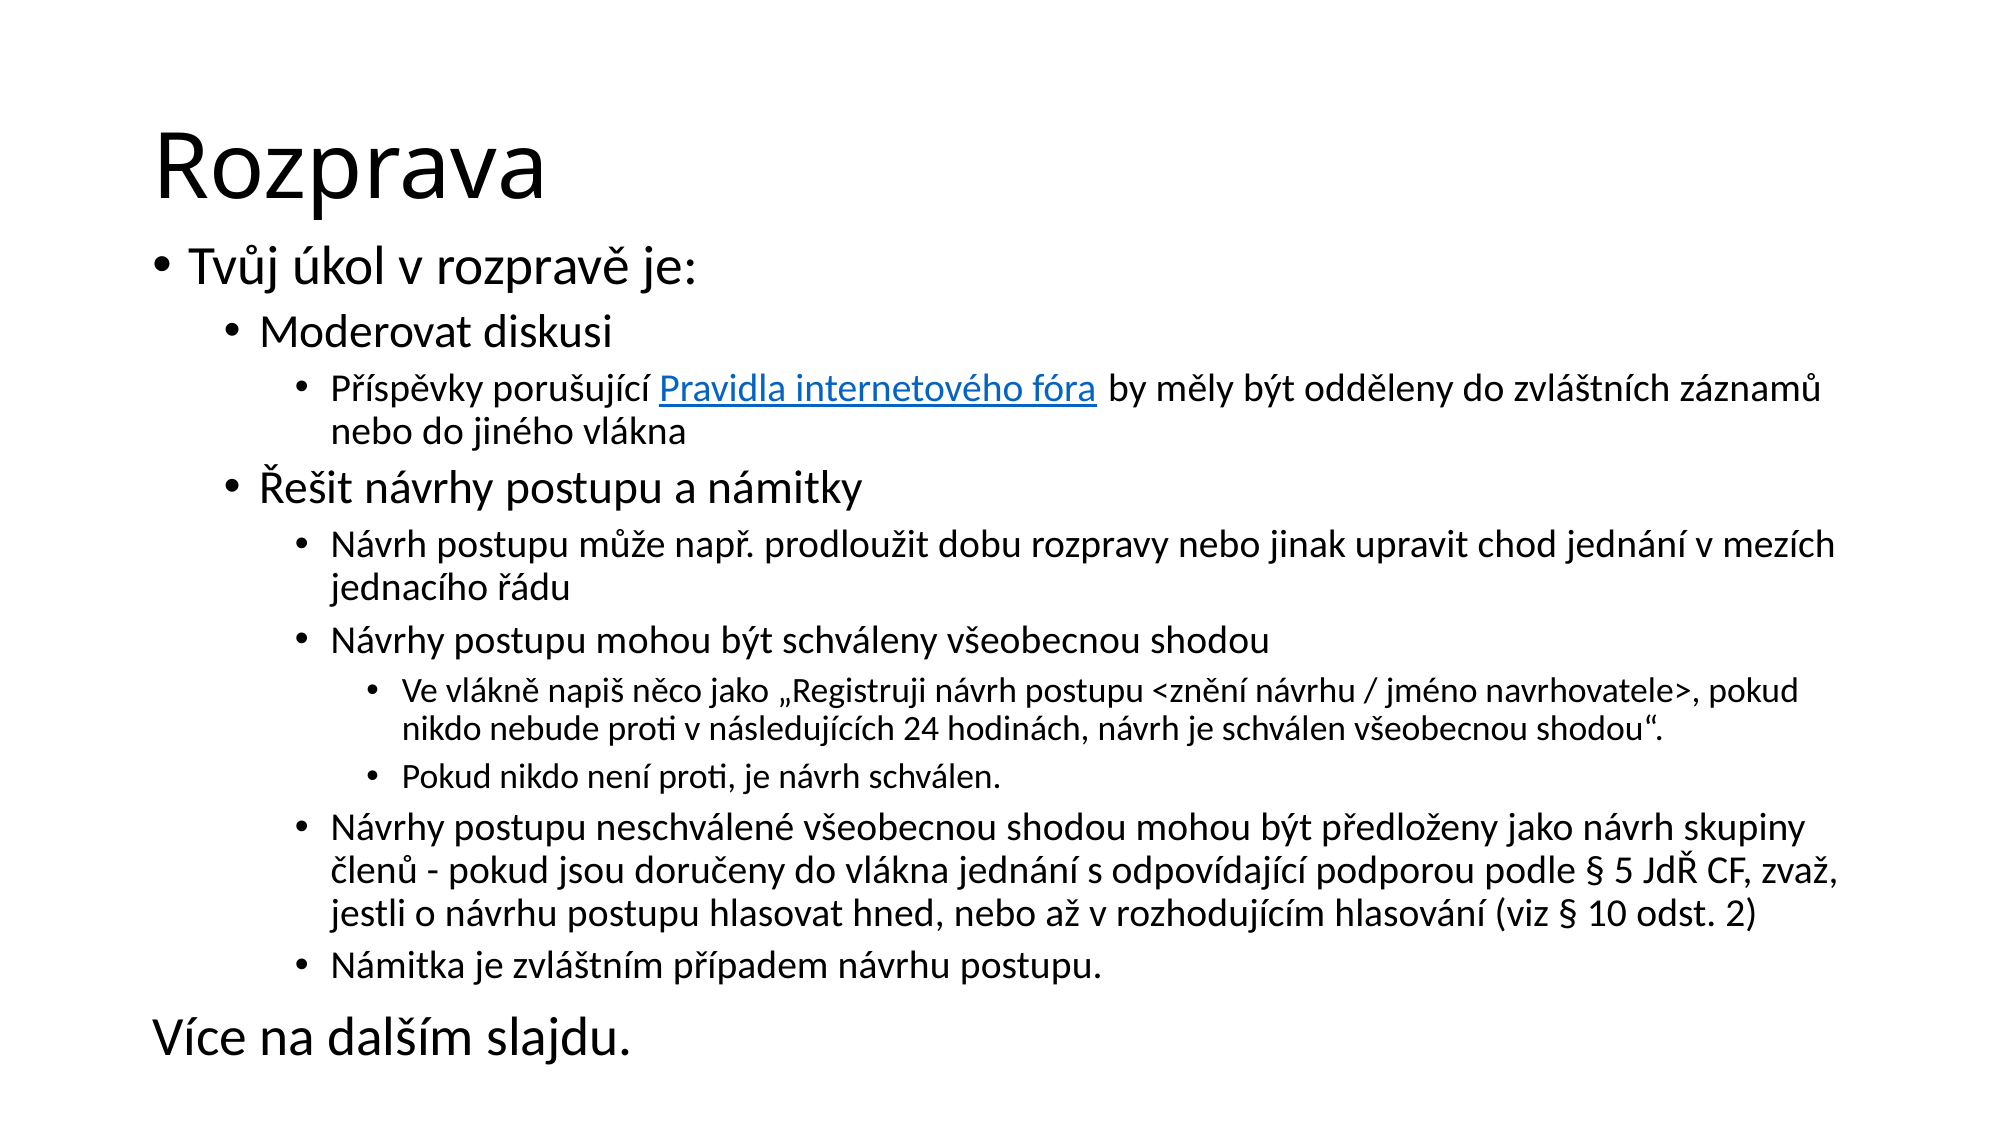

# Rozprava
Tvůj úkol v rozpravě je:
Moderovat diskusi
Příspěvky porušující Pravidla internetového fóra by měly být odděleny do zvláštních záznamů nebo do jiného vlákna
Řešit návrhy postupu a námitky
Návrh postupu může např. prodloužit dobu rozpravy nebo jinak upravit chod jednání v mezích jednacího řádu
Návrhy postupu mohou být schváleny všeobecnou shodou
Ve vlákně napiš něco jako „Registruji návrh postupu <znění návrhu / jméno navrhovatele>, pokud nikdo nebude proti v následujících 24 hodinách, návrh je schválen všeobecnou shodou“.
Pokud nikdo není proti, je návrh schválen.
Návrhy postupu neschválené všeobecnou shodou mohou být předloženy jako návrh skupiny členů - pokud jsou doručeny do vlákna jednání s odpovídající podporou podle § 5 JdŘ CF, zvaž, jestli o návrhu postupu hlasovat hned, nebo až v rozhodujícím hlasování (viz § 10 odst. 2)
Námitka je zvláštním případem návrhu postupu.
Více na dalším slajdu.